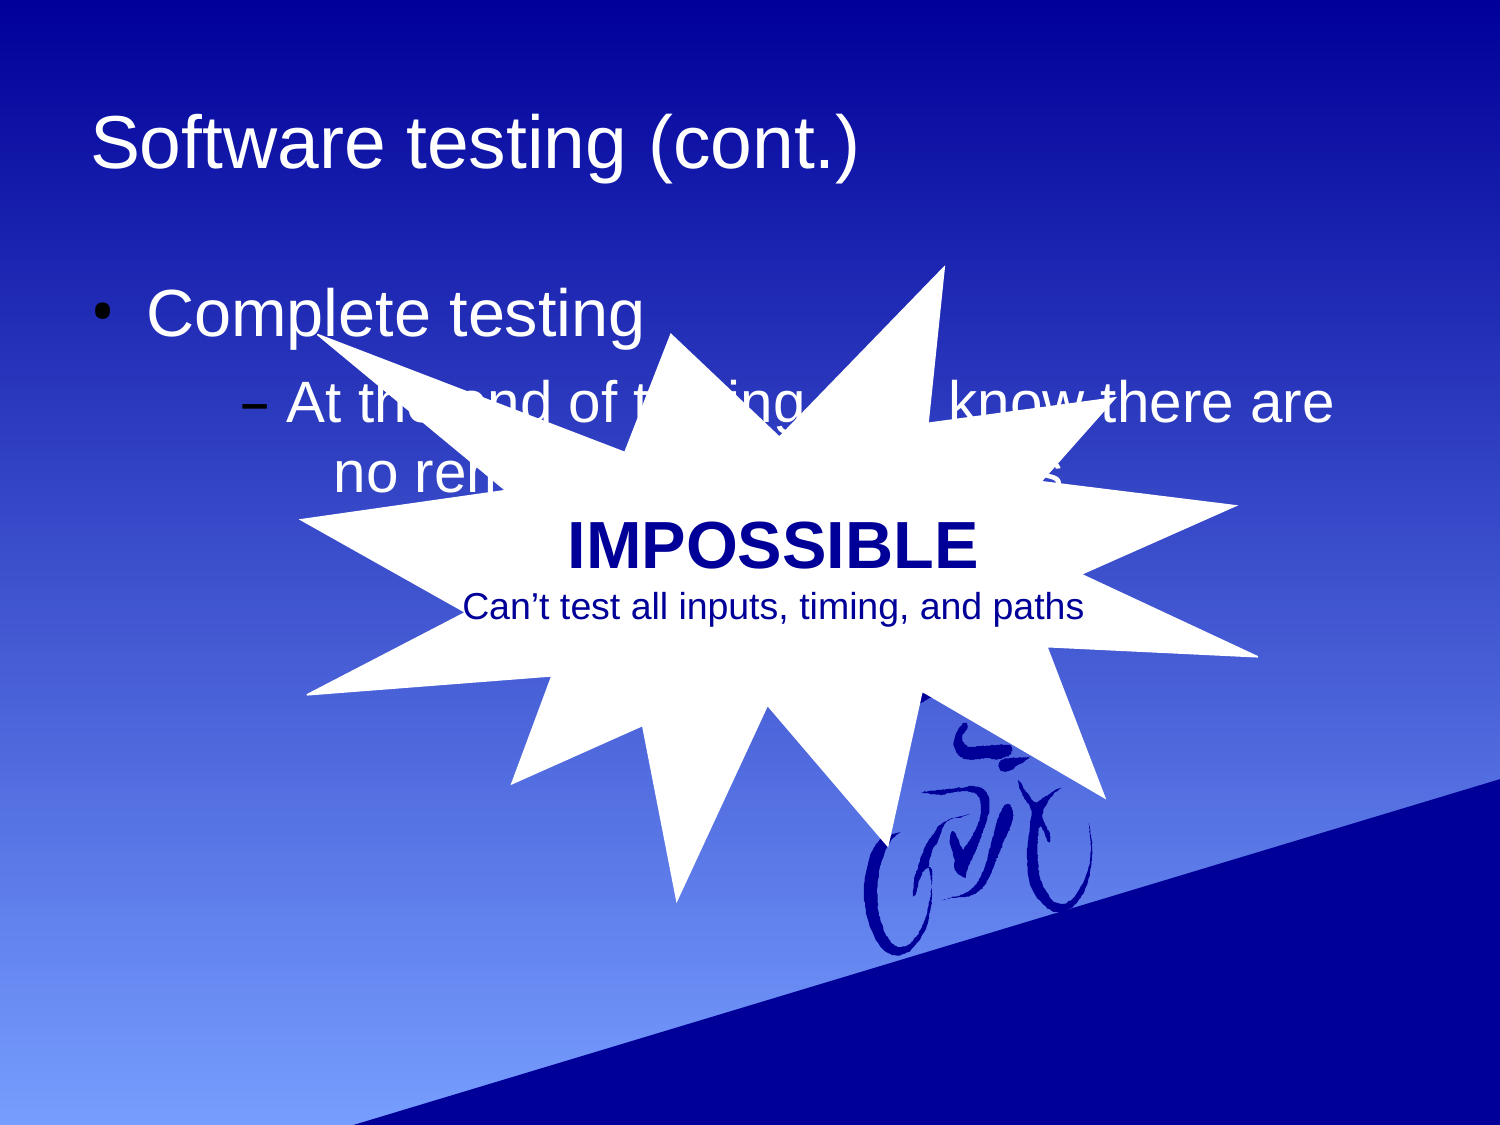

# Software testing (cont.)
Complete testing
At the end of testing, you know there are no remaining unknown bugs.
IMPOSSIBLE
Can’t test all inputs, timing, and paths